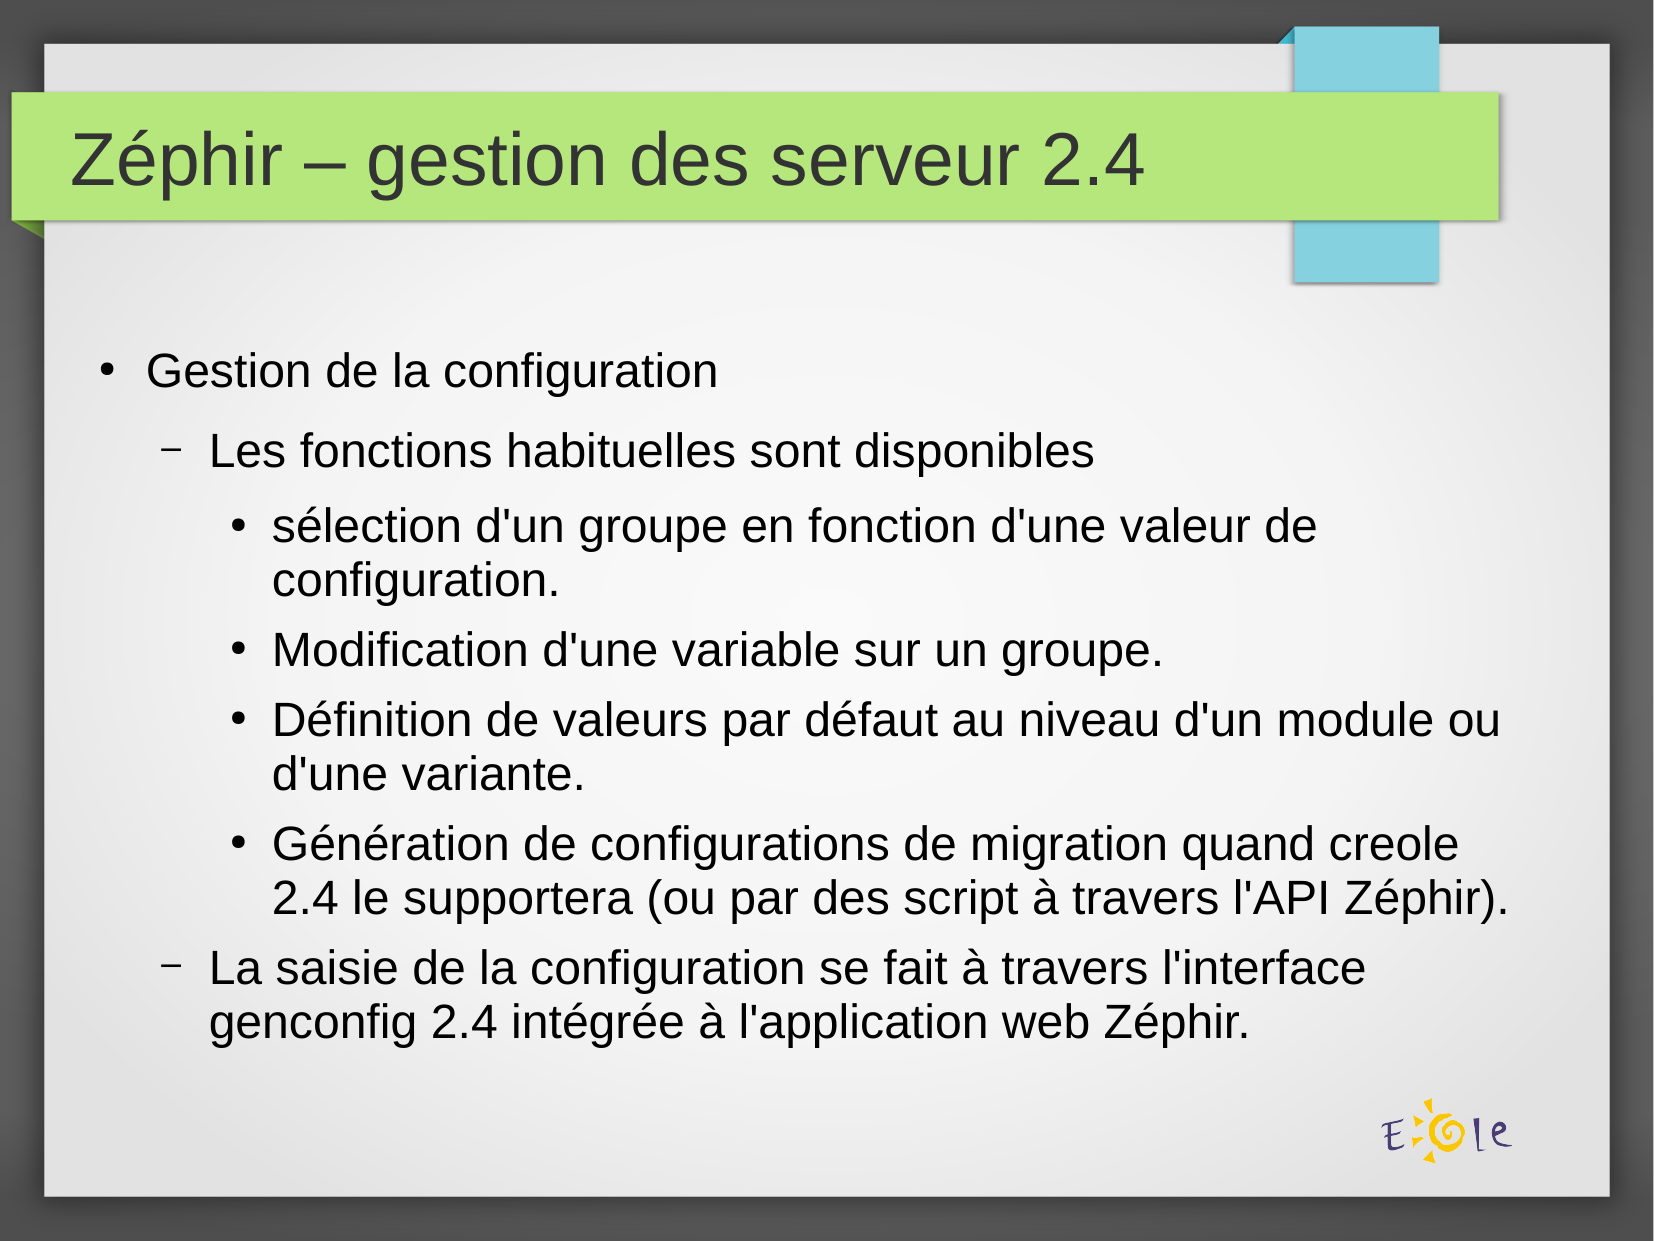

# Zéphir – gestion des serveur 2.4
Gestion de la configuration
Les fonctions habituelles sont disponibles
sélection d'un groupe en fonction d'une valeur de configuration.
Modification d'une variable sur un groupe.
Définition de valeurs par défaut au niveau d'un module ou d'une variante.
Génération de configurations de migration quand creole 2.4 le supportera (ou par des script à travers l'API Zéphir).
La saisie de la configuration se fait à travers l'interface genconfig 2.4 intégrée à l'application web Zéphir.